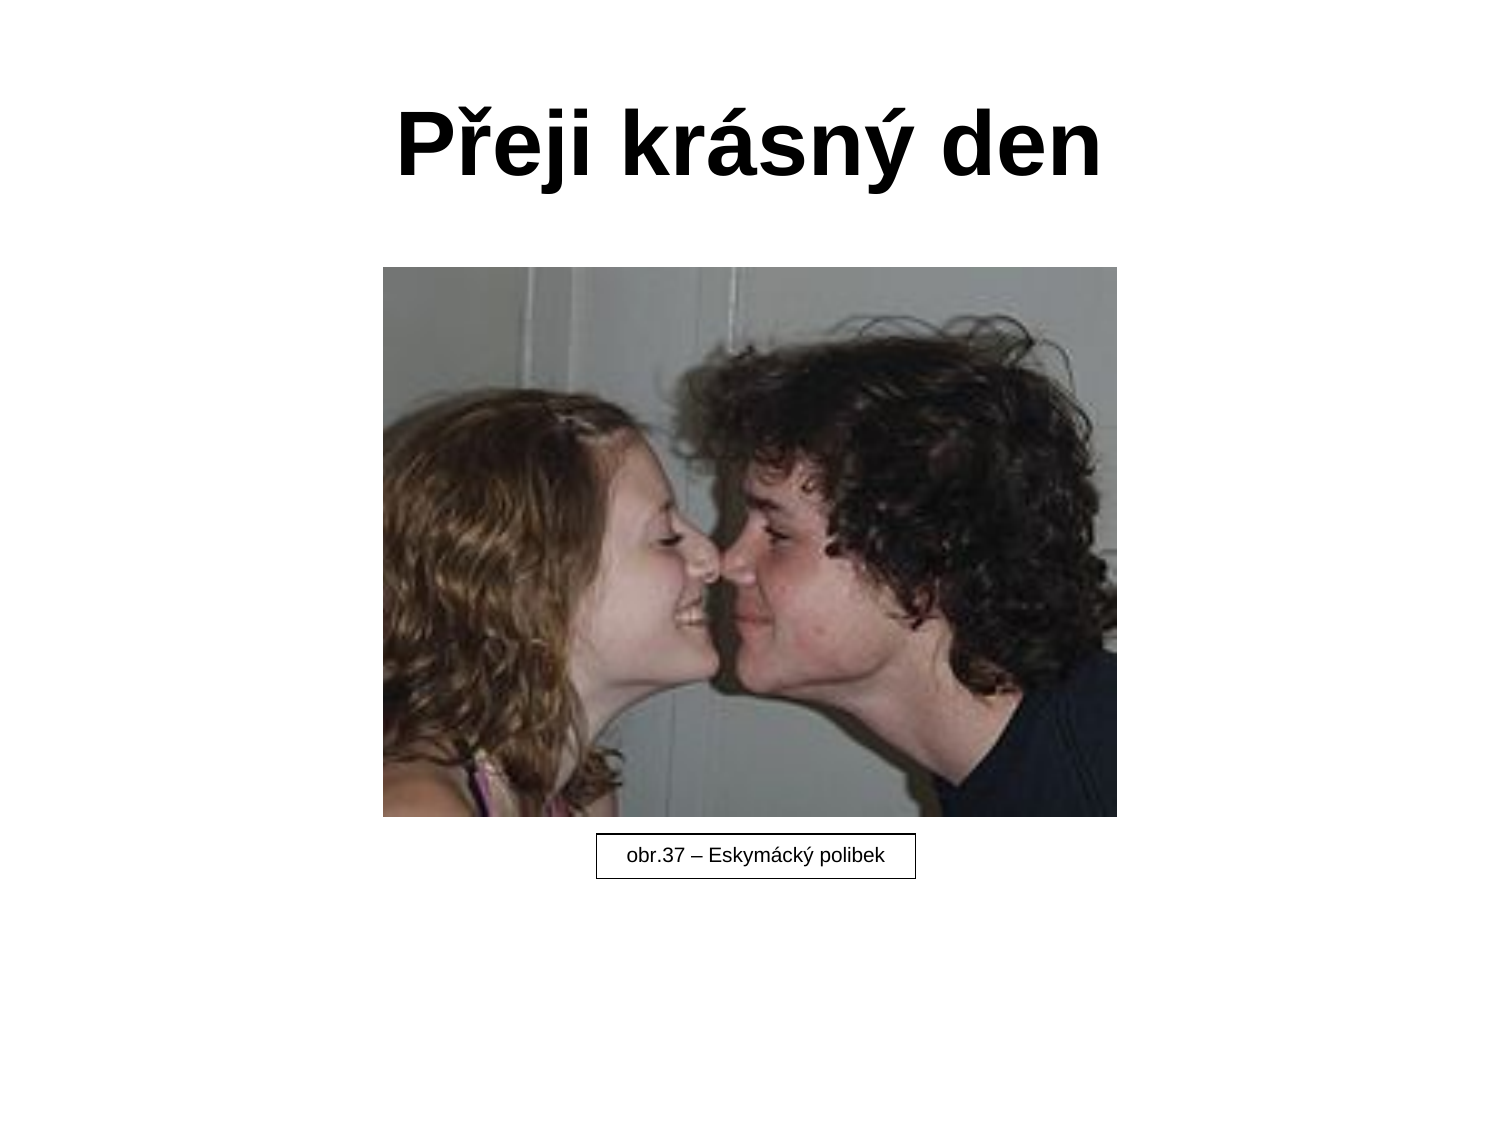

# Přeji krásný den
obr.37 – Eskymácký polibek